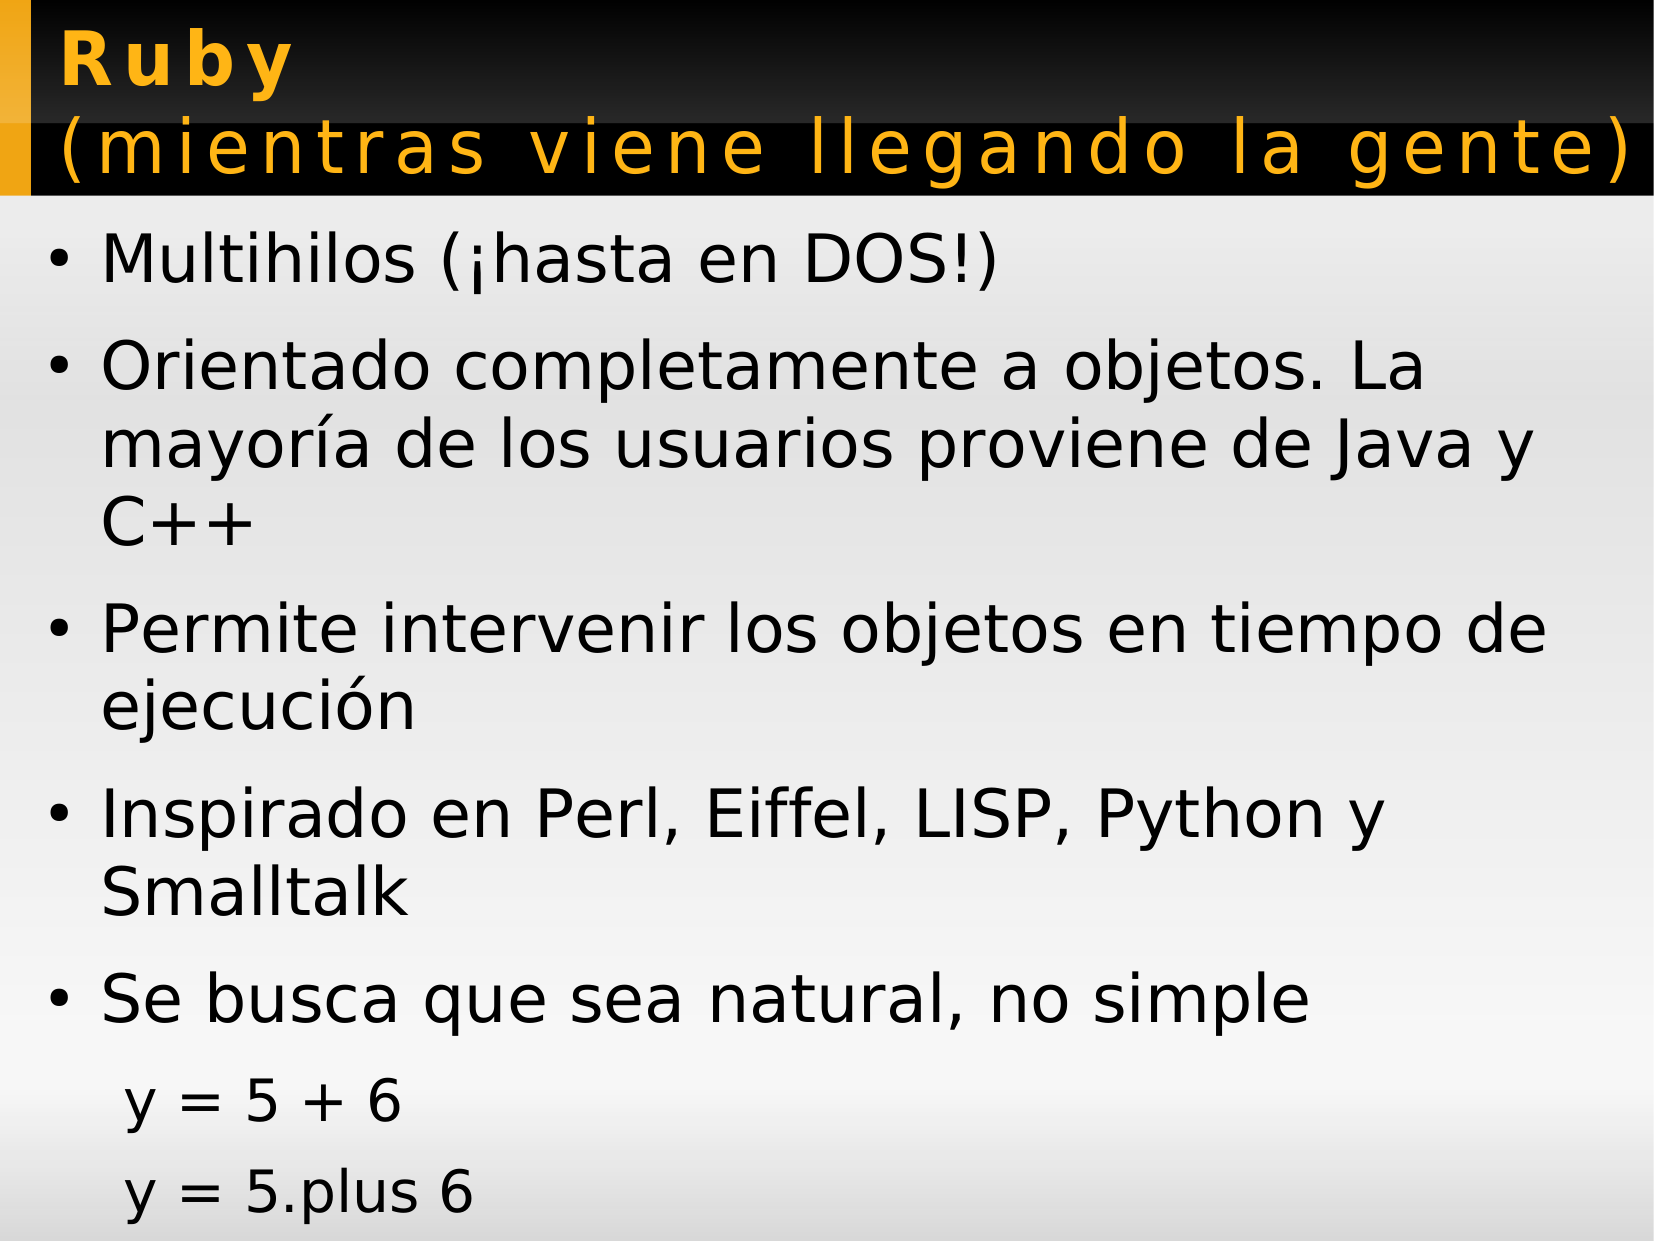

# Ruby (mientras viene llegando la gente)
Multihilos (¡hasta en DOS!)
Orientado completamente a objetos. La mayoría de los usuarios proviene de Java y C++
Permite intervenir los objetos en tiempo de ejecución
Inspirado en Perl, Eiffel, LISP, Python y Smalltalk
Se busca que sea natural, no simple
y = 5 + 6
y = 5.plus 6